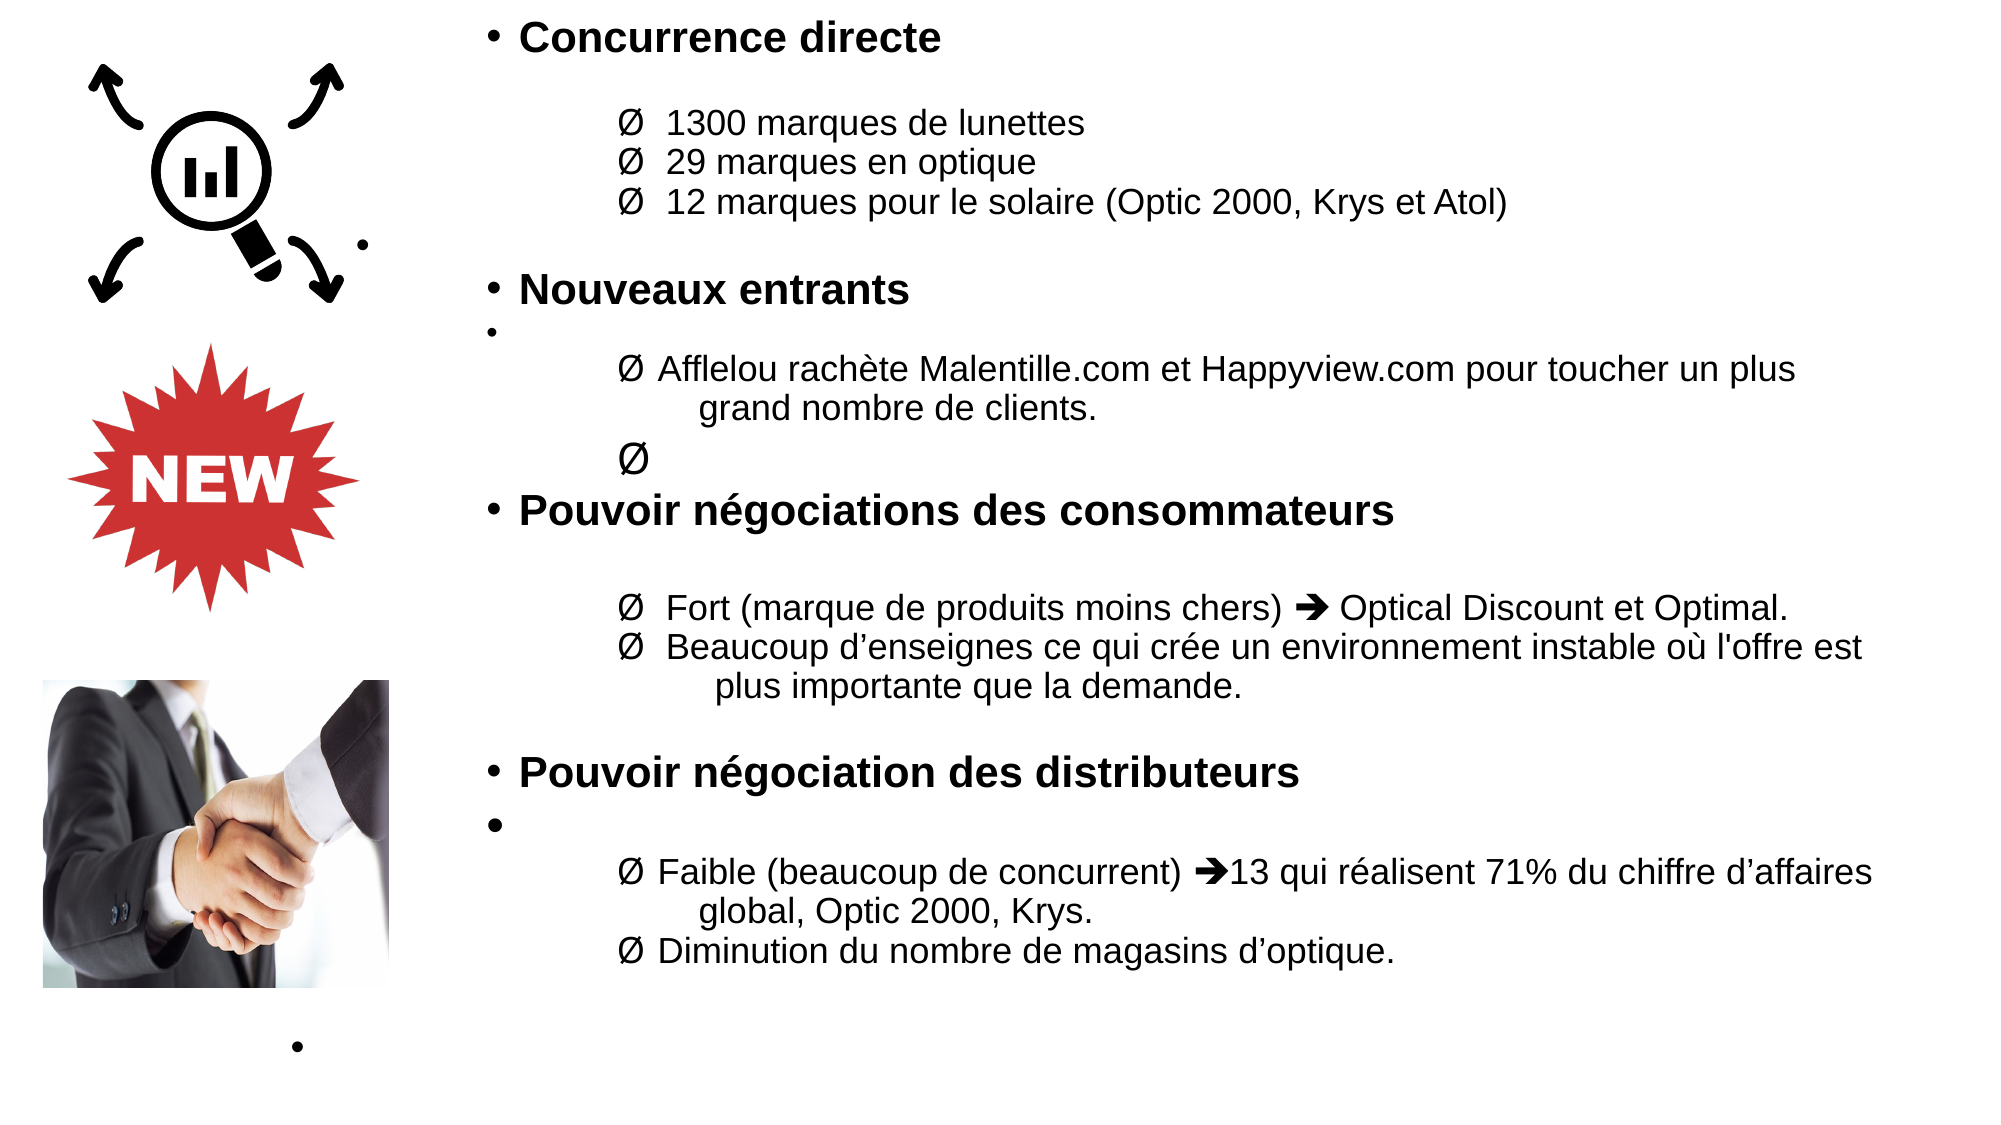

# Concurrence directe
1300 marques de lunettes
29 marques en optique
12 marques pour le solaire (Optic 2000, Krys et Atol)
Nouveaux entrants
Afflelou rachète Malentille.com et Happyview.com pour toucher un plus grand nombre de clients.
Pouvoir négociations des consommateurs
Fort (marque de produits moins chers)  Optical Discount et Optimal.
Beaucoup d’enseignes ce qui crée un environnement instable où l'offre est plus importante que la demande.
Pouvoir négociation des distributeurs
Faible (beaucoup de concurrent) 13 qui réalisent 71% du chiffre d’affaires global, Optic 2000, Krys.
Diminution du nombre de magasins d’optique.